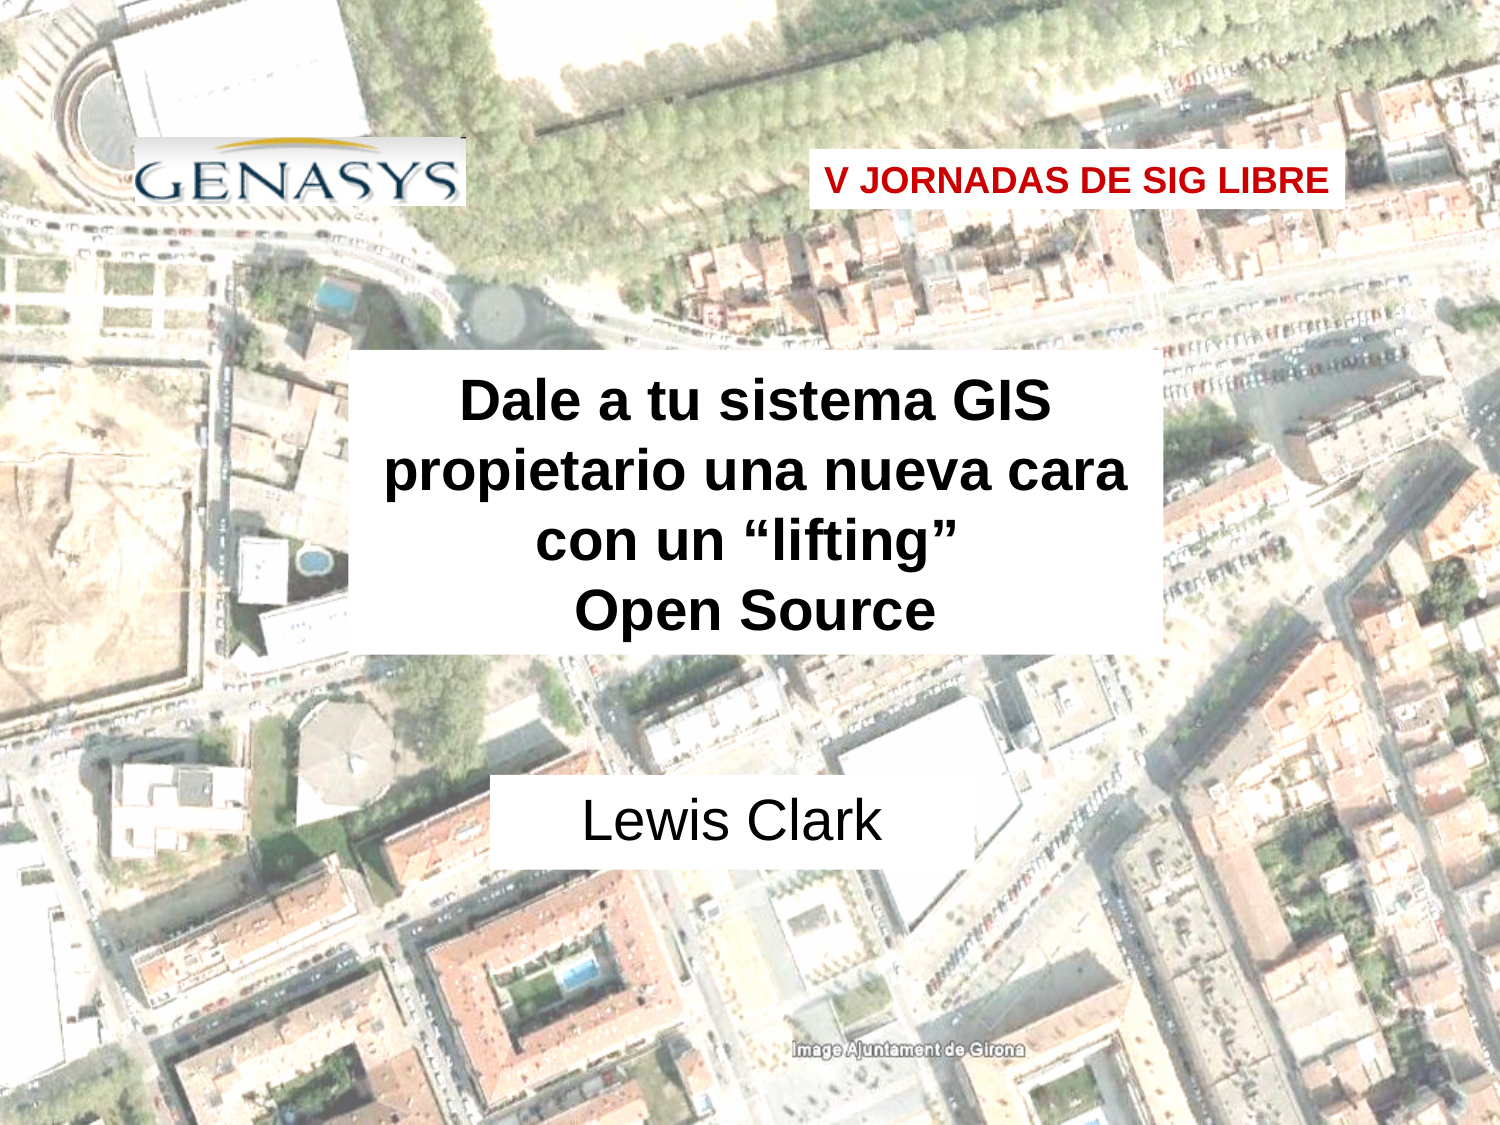

V JORNADAS DE SIG LIBRE
# Dale a tu sistema GIS propietario una nueva cara con un “lifting” Open Source
Lewis Clark